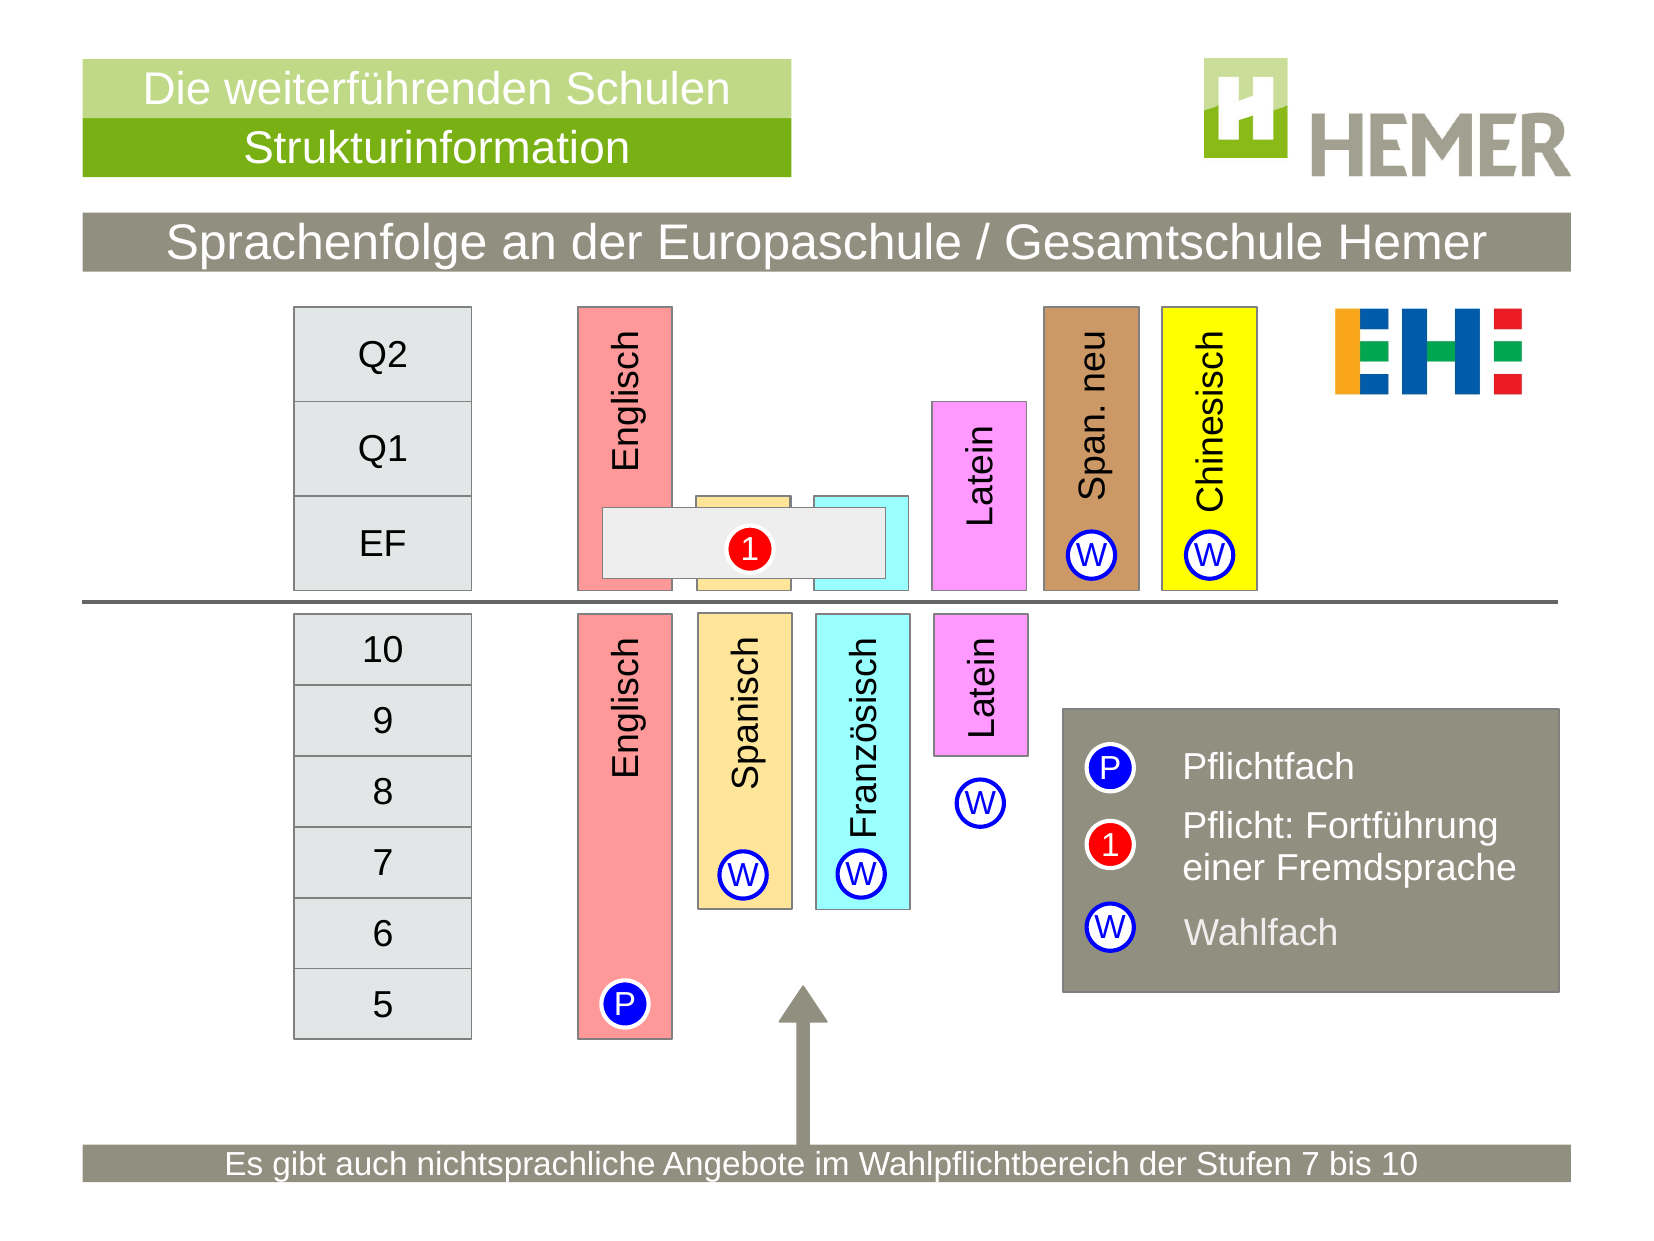

# Sprachenfolge an der Europaschule / Gesamtschule Hemer
Q2
Q1
Englisch
Span. neu
Chinesisch
Latein
EF
1
W
W
10
Latein
9
Spanisch
Französisch
Pflichtfach
P
8
Englisch
W
Pflicht: Fortführung
einer Fremdsprache
1
7
W
W
6
W
Wahlfach
5
P
Es gibt auch nichtsprachliche Angebote im Wahlpflichtbereich der Stufen 7 bis 10